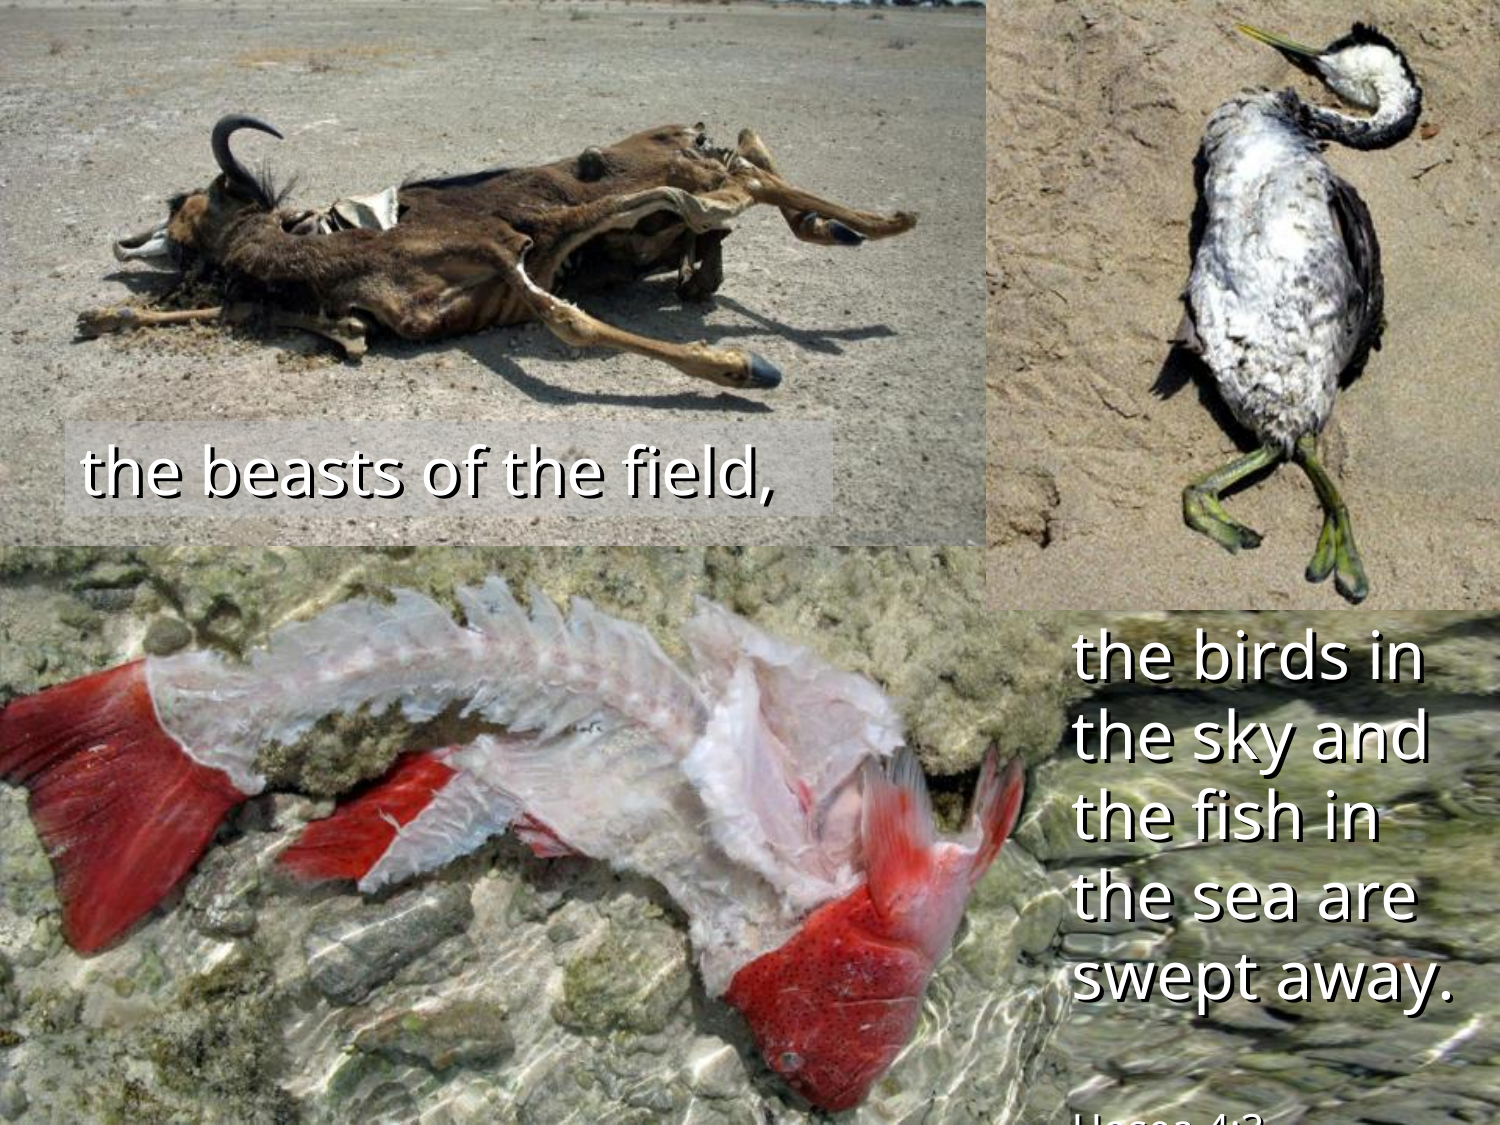

the beasts of the field,
the birds in the sky and the fish in
the sea are swept away. 	Hosea 4:3